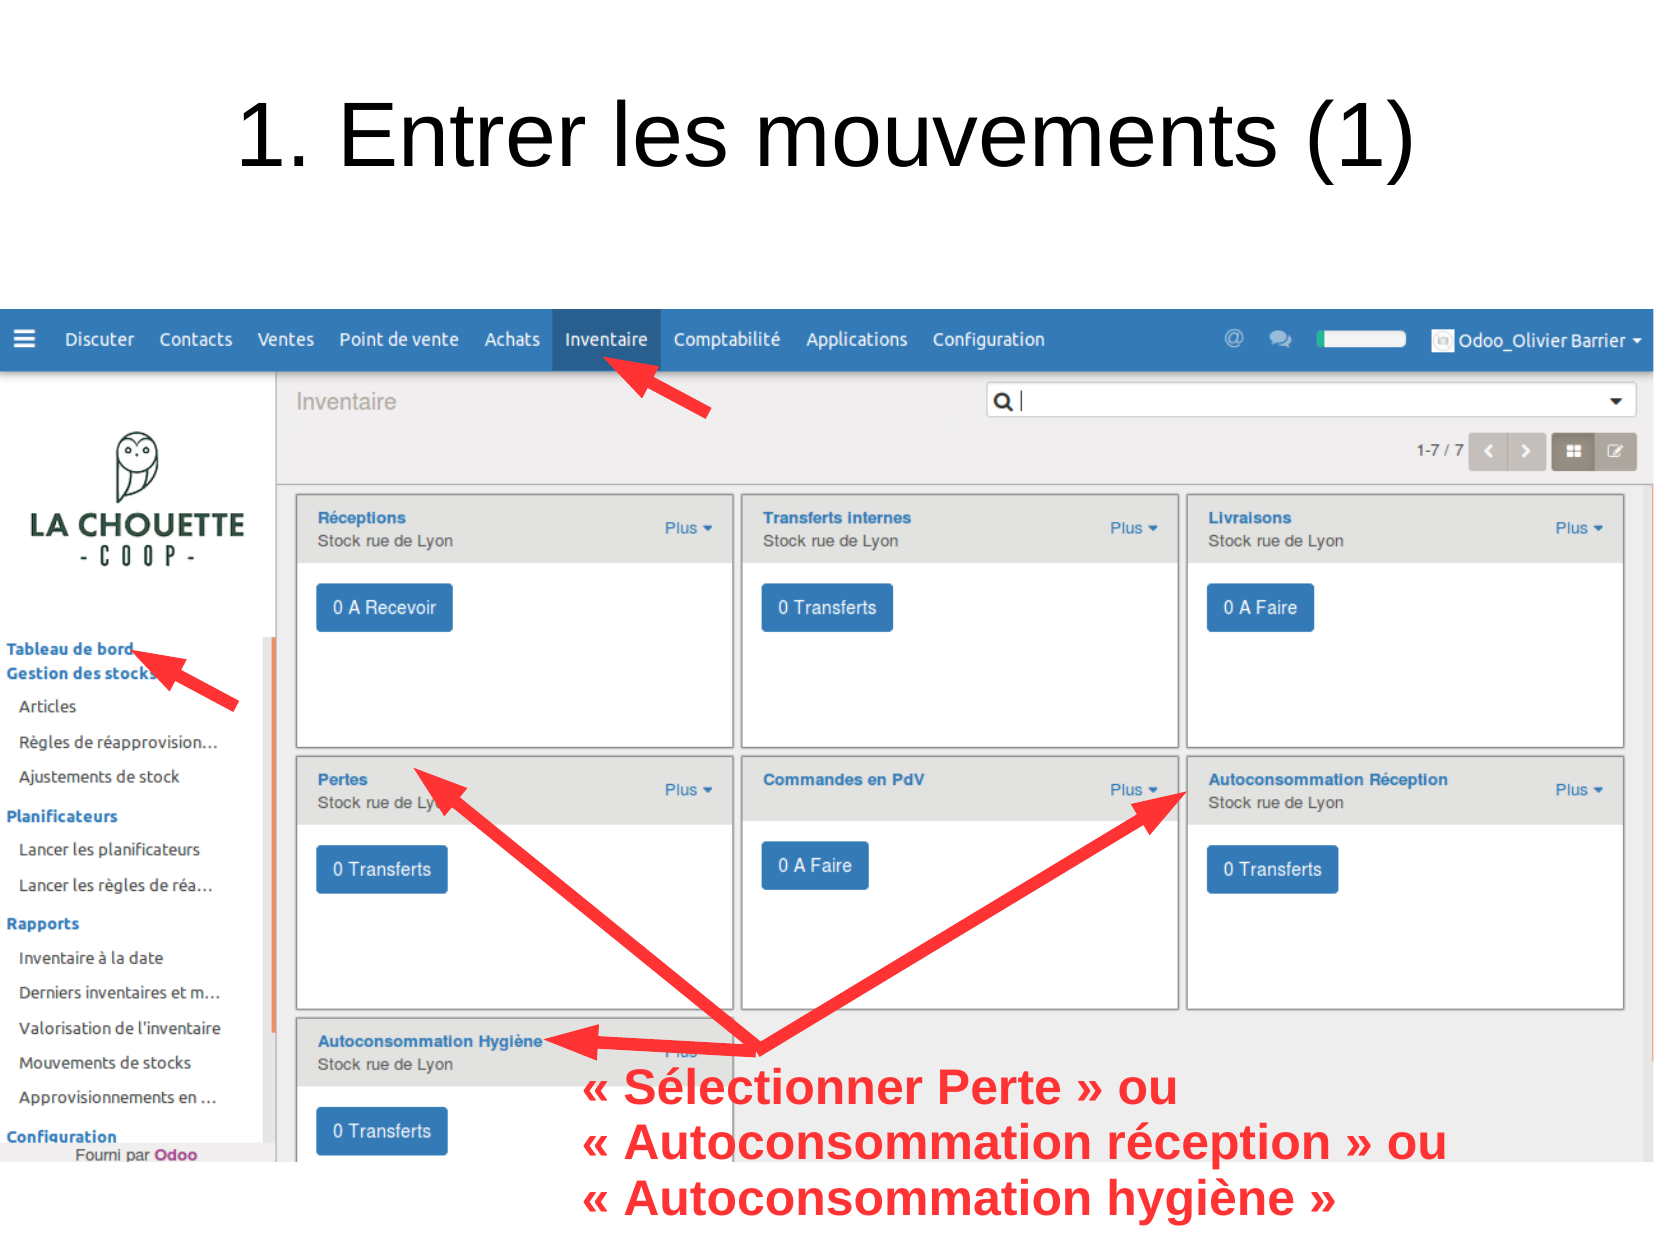

# 1. Entrer les mouvements (1)
« Sélectionner Perte » ou « Autoconsommation réception » ou « Autoconsommation hygiène »